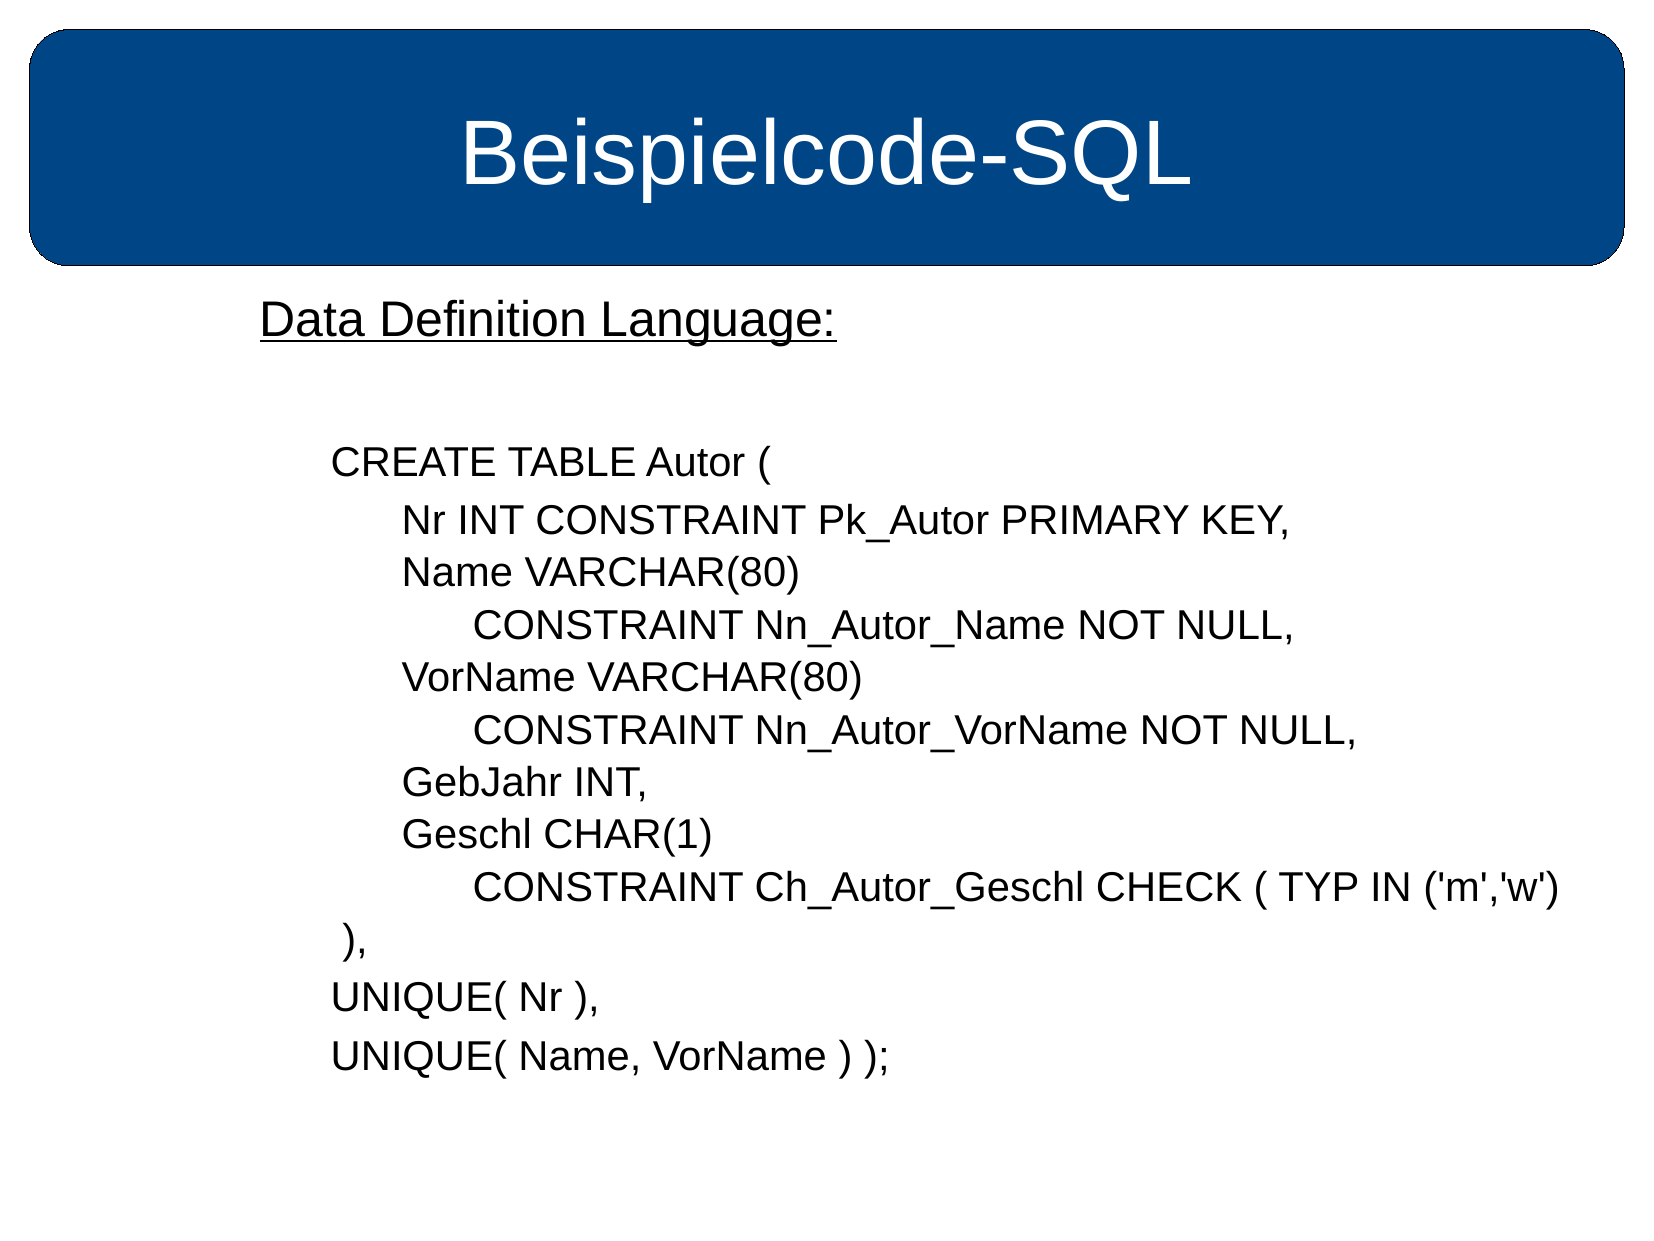

# Beispielcode-SQL
Data Definition Language:
CREATE TABLE Autor (
Nr INT CONSTRAINT Pk_Autor PRIMARY KEY,
Name VARCHAR(80)
CONSTRAINT Nn_Autor_Name NOT NULL,
VorName VARCHAR(80)
CONSTRAINT Nn_Autor_VorName NOT NULL,
GebJahr INT,
Geschl CHAR(1)
CONSTRAINT Ch_Autor_Geschl CHECK ( TYP IN ('m','w')
 ),
UNIQUE( Nr ),
UNIQUE( Name, VorName ) );